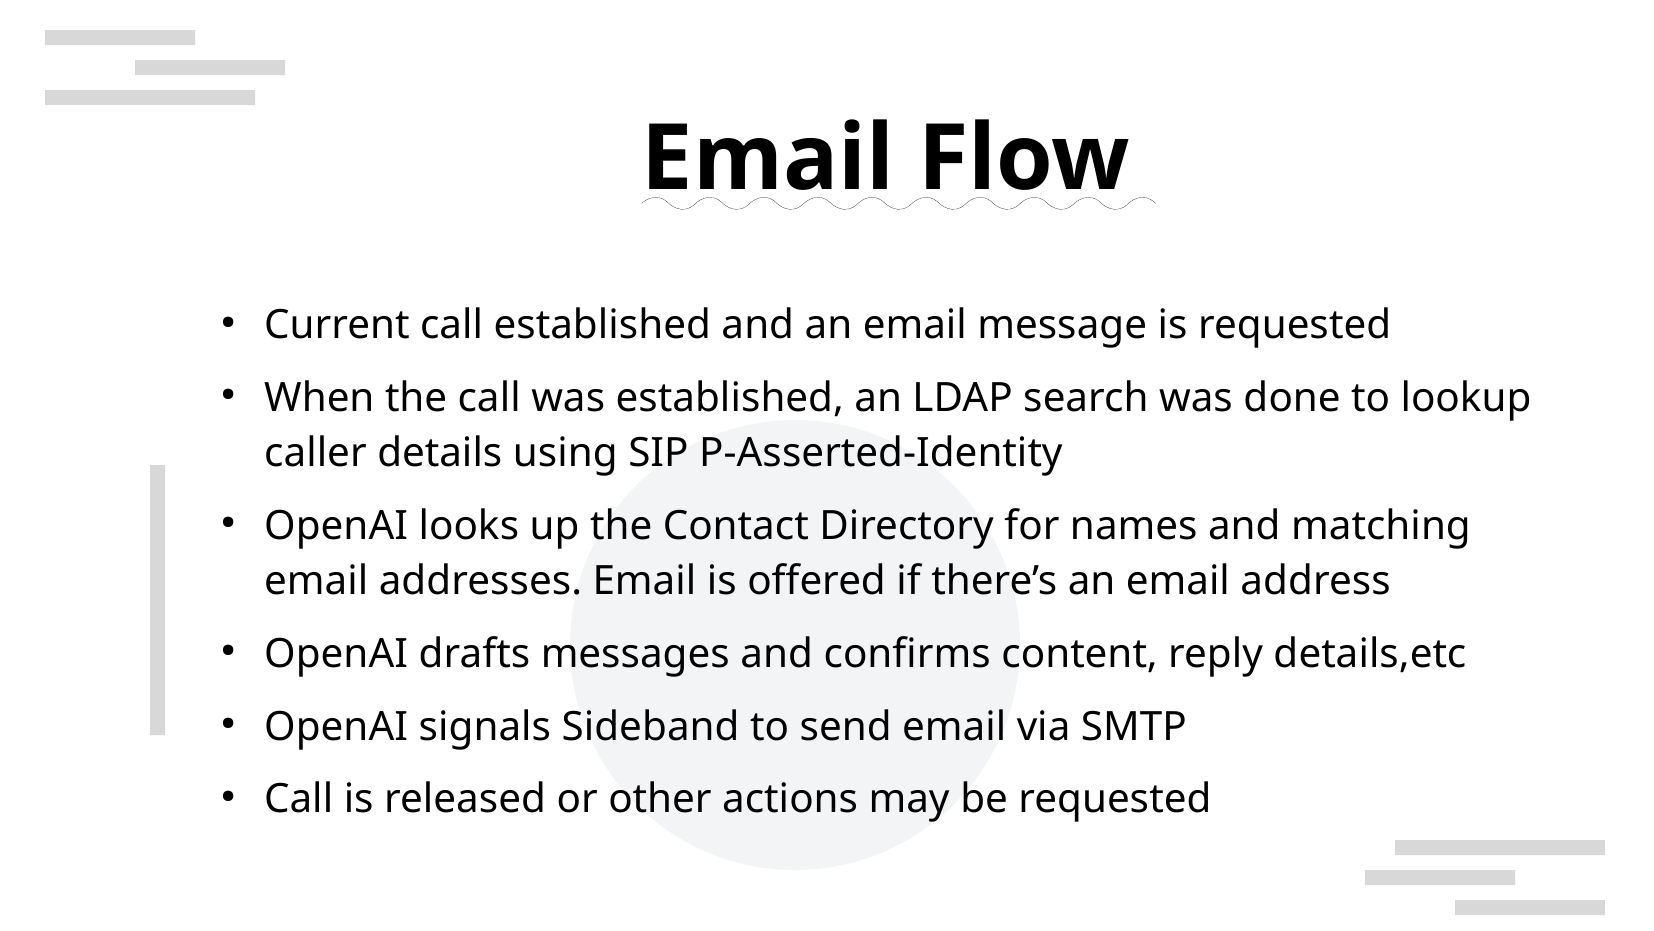

# Email Flow
Current call established and an email message is requested
When the call was established, an LDAP search was done to lookup caller details using SIP P-Asserted-Identity
OpenAI looks up the Contact Directory for names and matching email addresses. Email is offered if there’s an email address
OpenAI drafts messages and confirms content, reply details,etc
OpenAI signals Sideband to send email via SMTP
Call is released or other actions may be requested